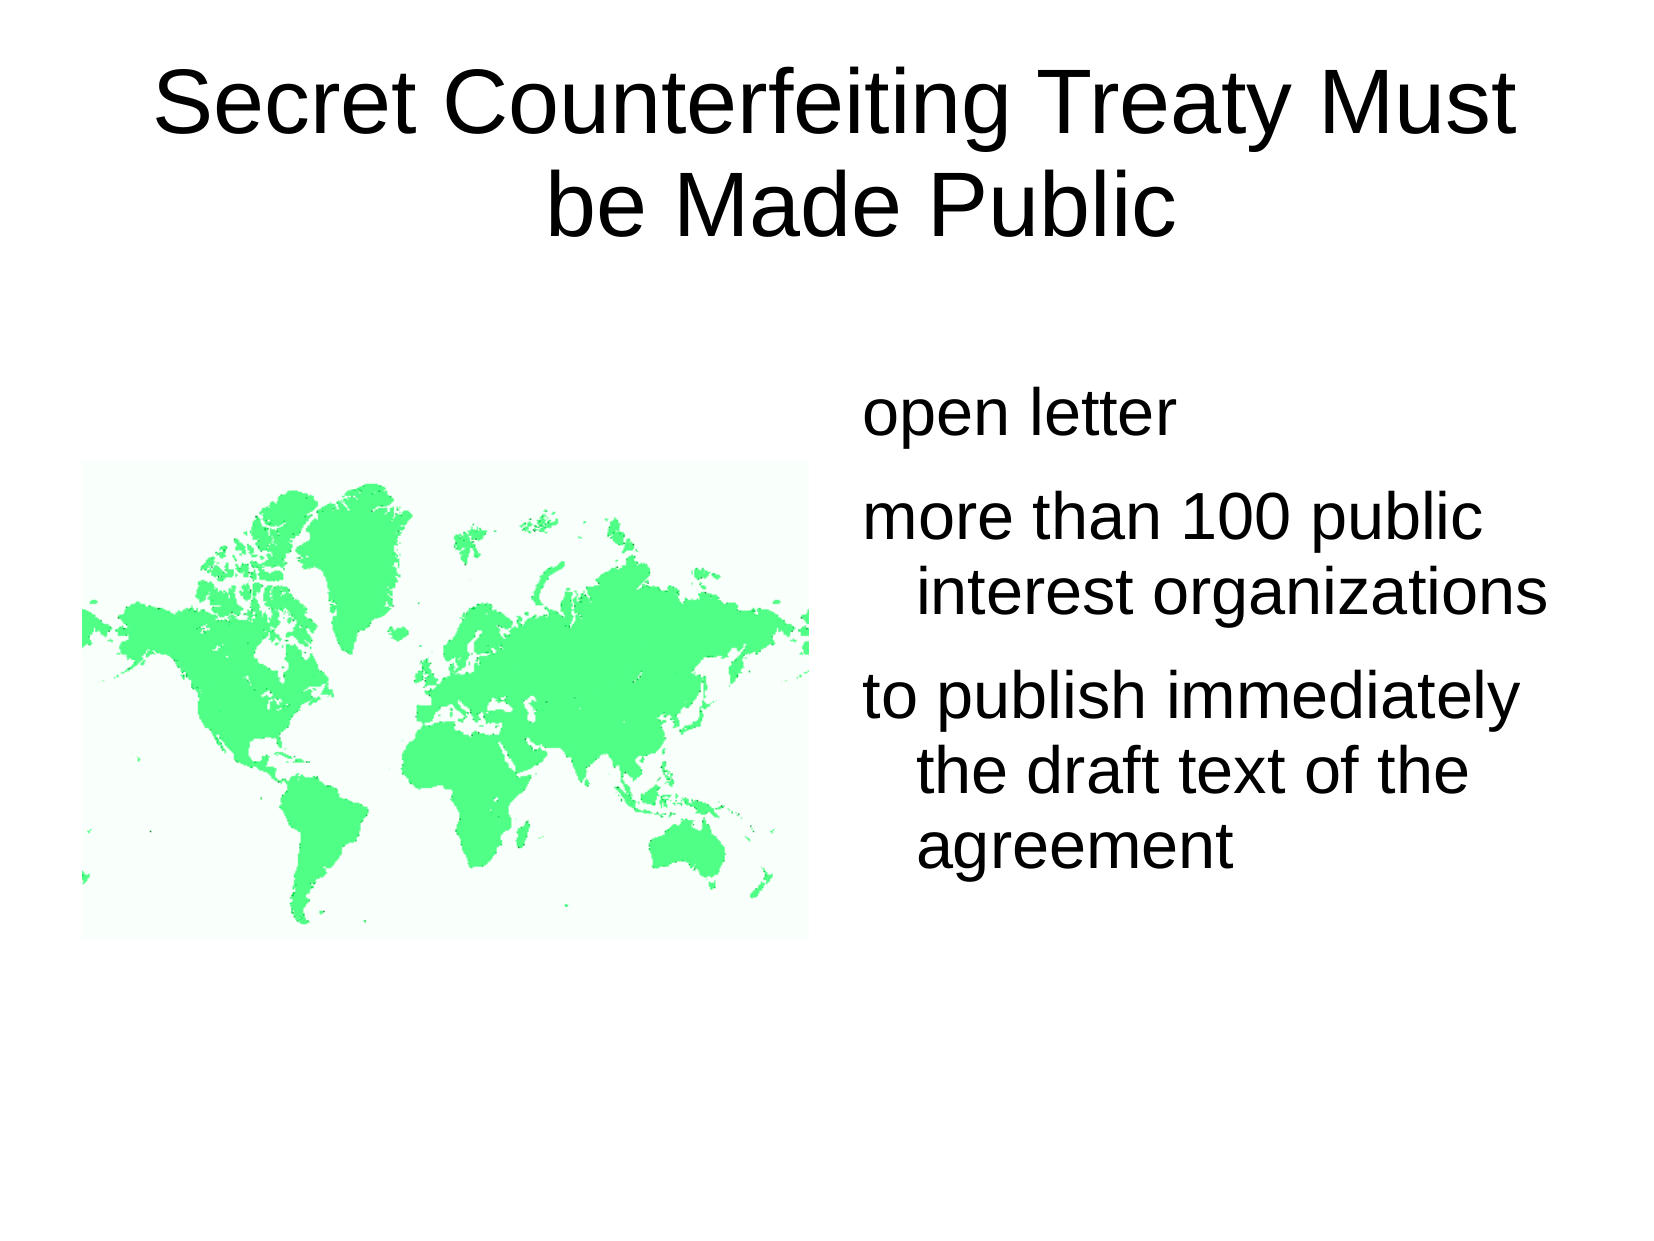

# Secret Counterfeiting Treaty Must be Made Public
open letter
more than 100 public interest organizations
to publish immediately the draft text of the agreement